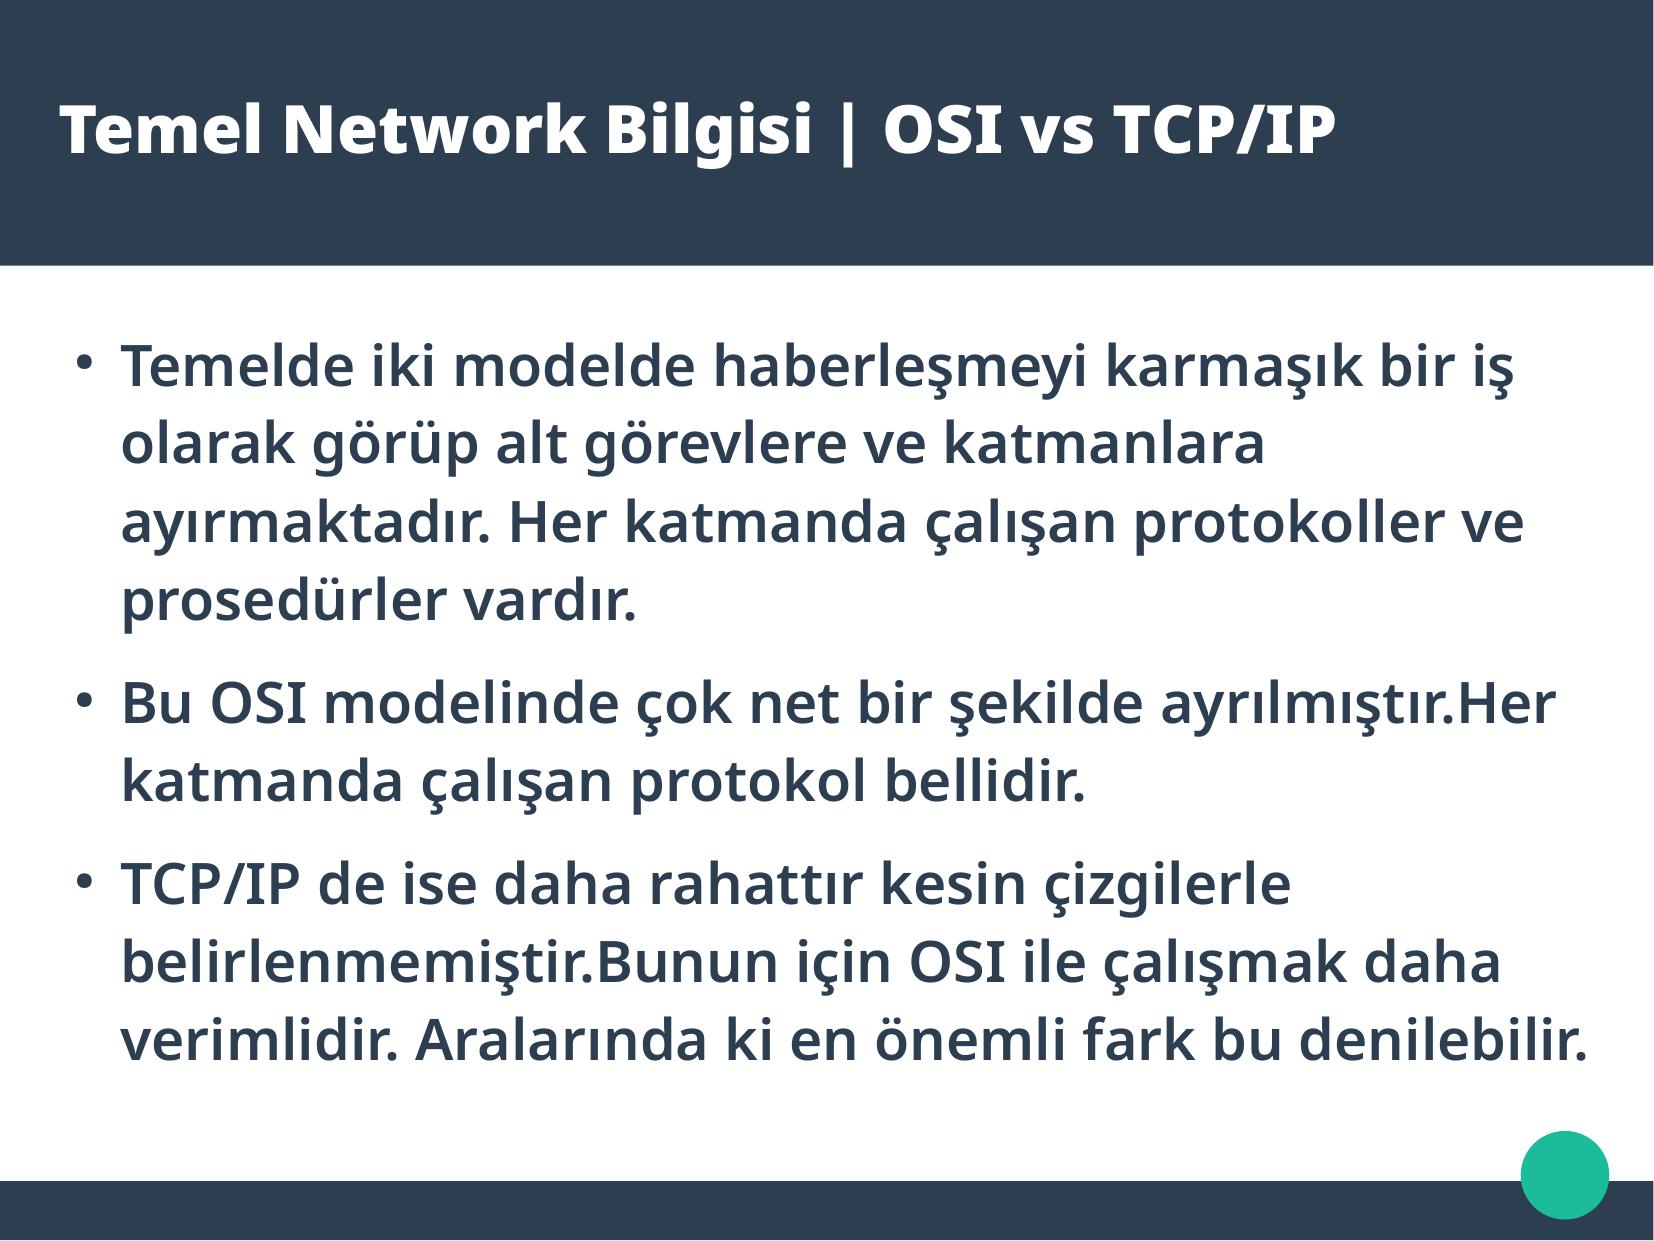

# Temel Network Bilgisi | OSI vs TCP/IP
Temelde iki modelde haberleşmeyi karmaşık bir iş olarak görüp alt görevlere ve katmanlara ayırmaktadır. Her katmanda çalışan protokoller ve prosedürler vardır.
Bu OSI modelinde çok net bir şekilde ayrılmıştır.Her katmanda çalışan protokol bellidir.
TCP/IP de ise daha rahattır kesin çizgilerle belirlenmemiştir.Bunun için OSI ile çalışmak daha verimlidir. Aralarında ki en önemli fark bu denilebilir.